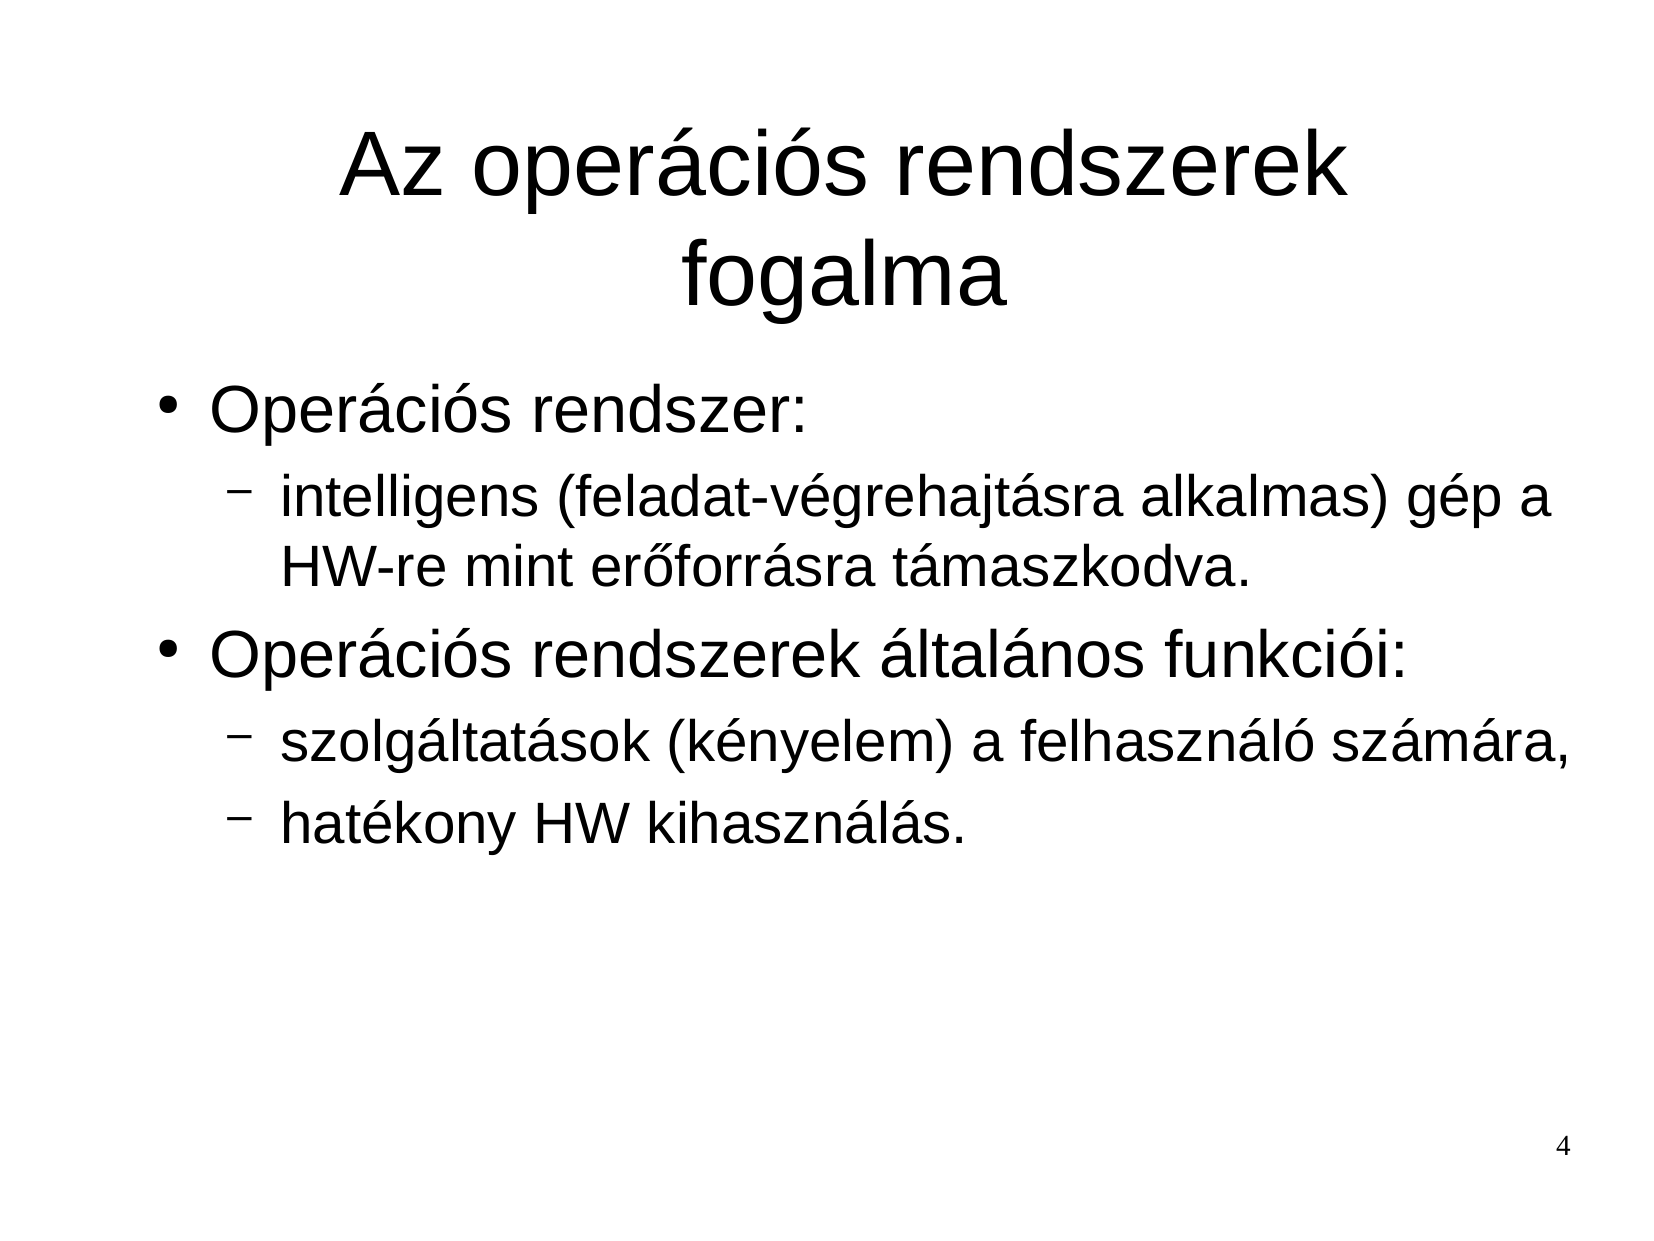

# Az operációs rendszerek fogalma
Operációs rendszer:
intelligens (feladat-végrehajtásra alkalmas) gép a HW-re mint erőforrásra támaszkodva.
Operációs rendszerek általános funkciói:
szolgáltatások (kényelem) a felhasználó számára,
hatékony HW kihasználás.
4